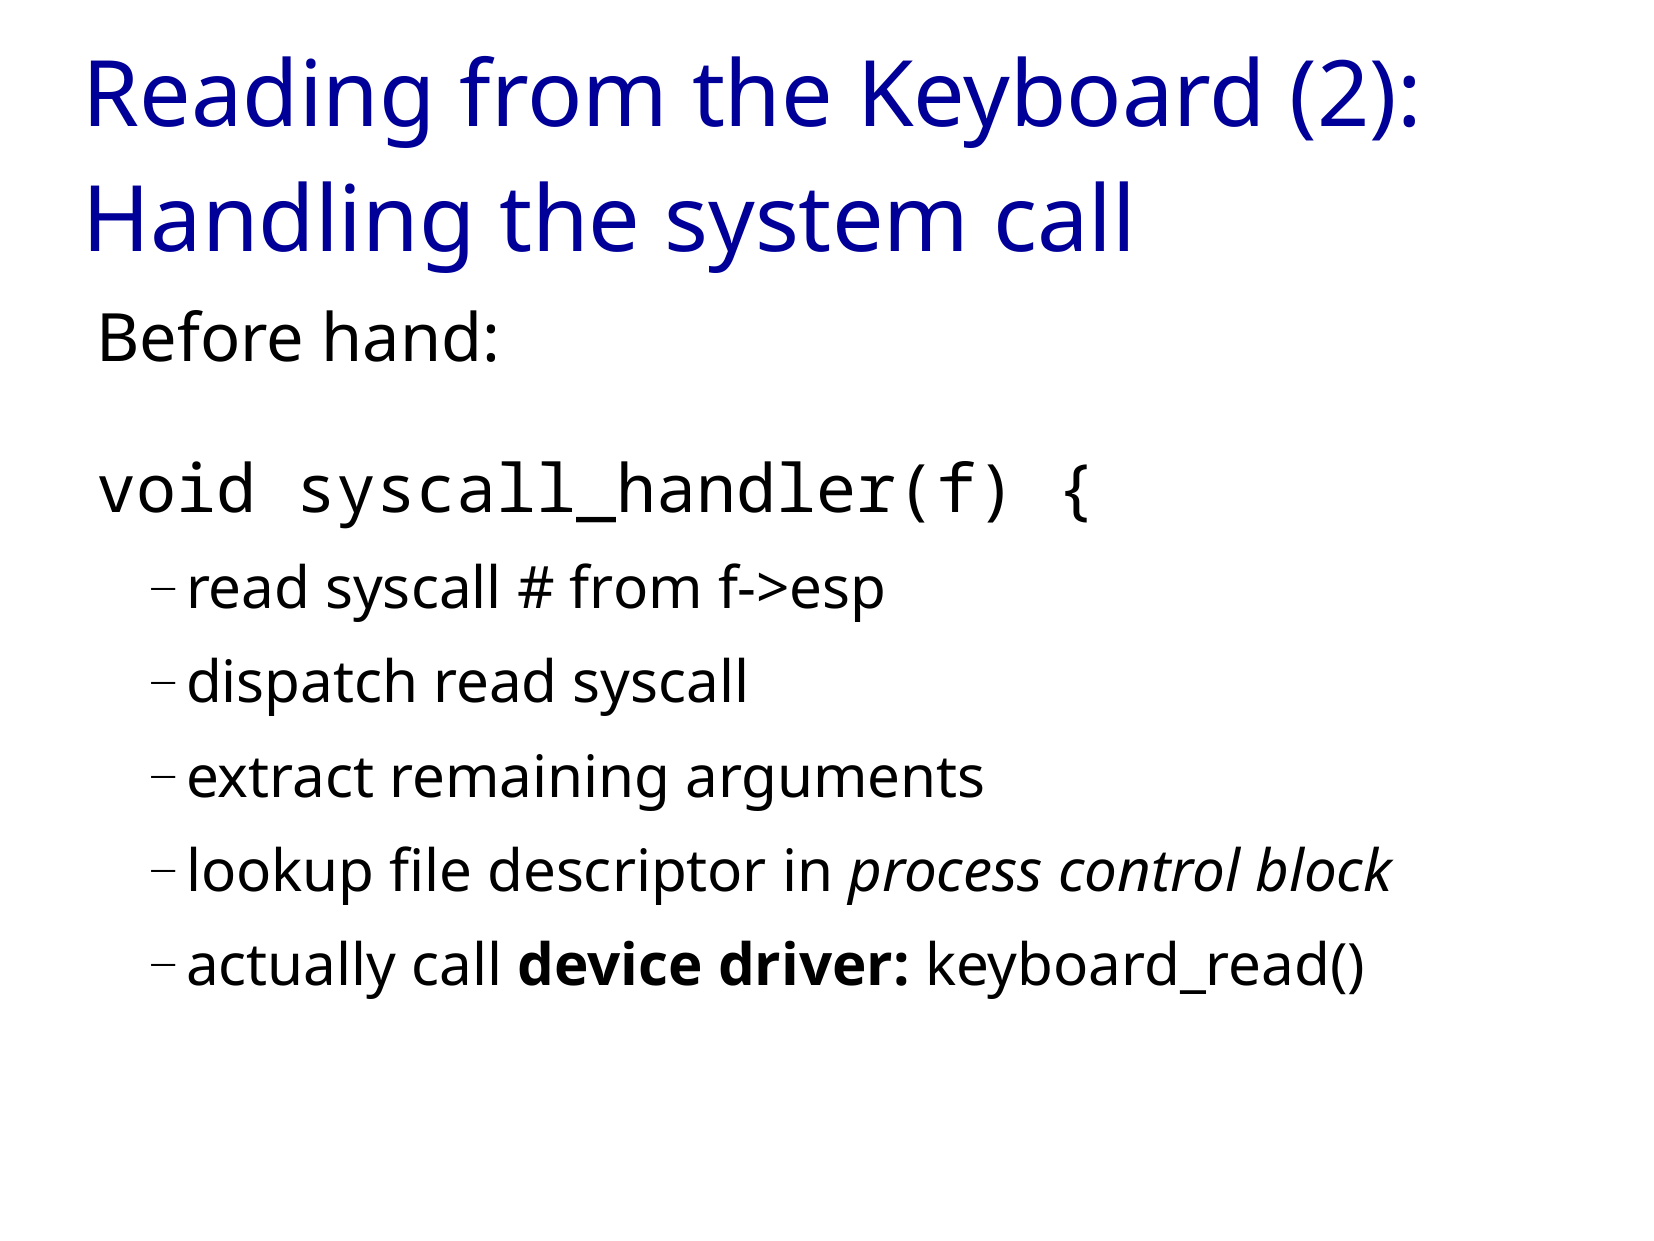

# Reading from the Keyboard (2): Handling the system call
Before hand:
void syscall_handler(f) {
read syscall # from f->esp
dispatch read syscall
extract remaining arguments
lookup file descriptor in process control block
actually call device driver: keyboard_read()